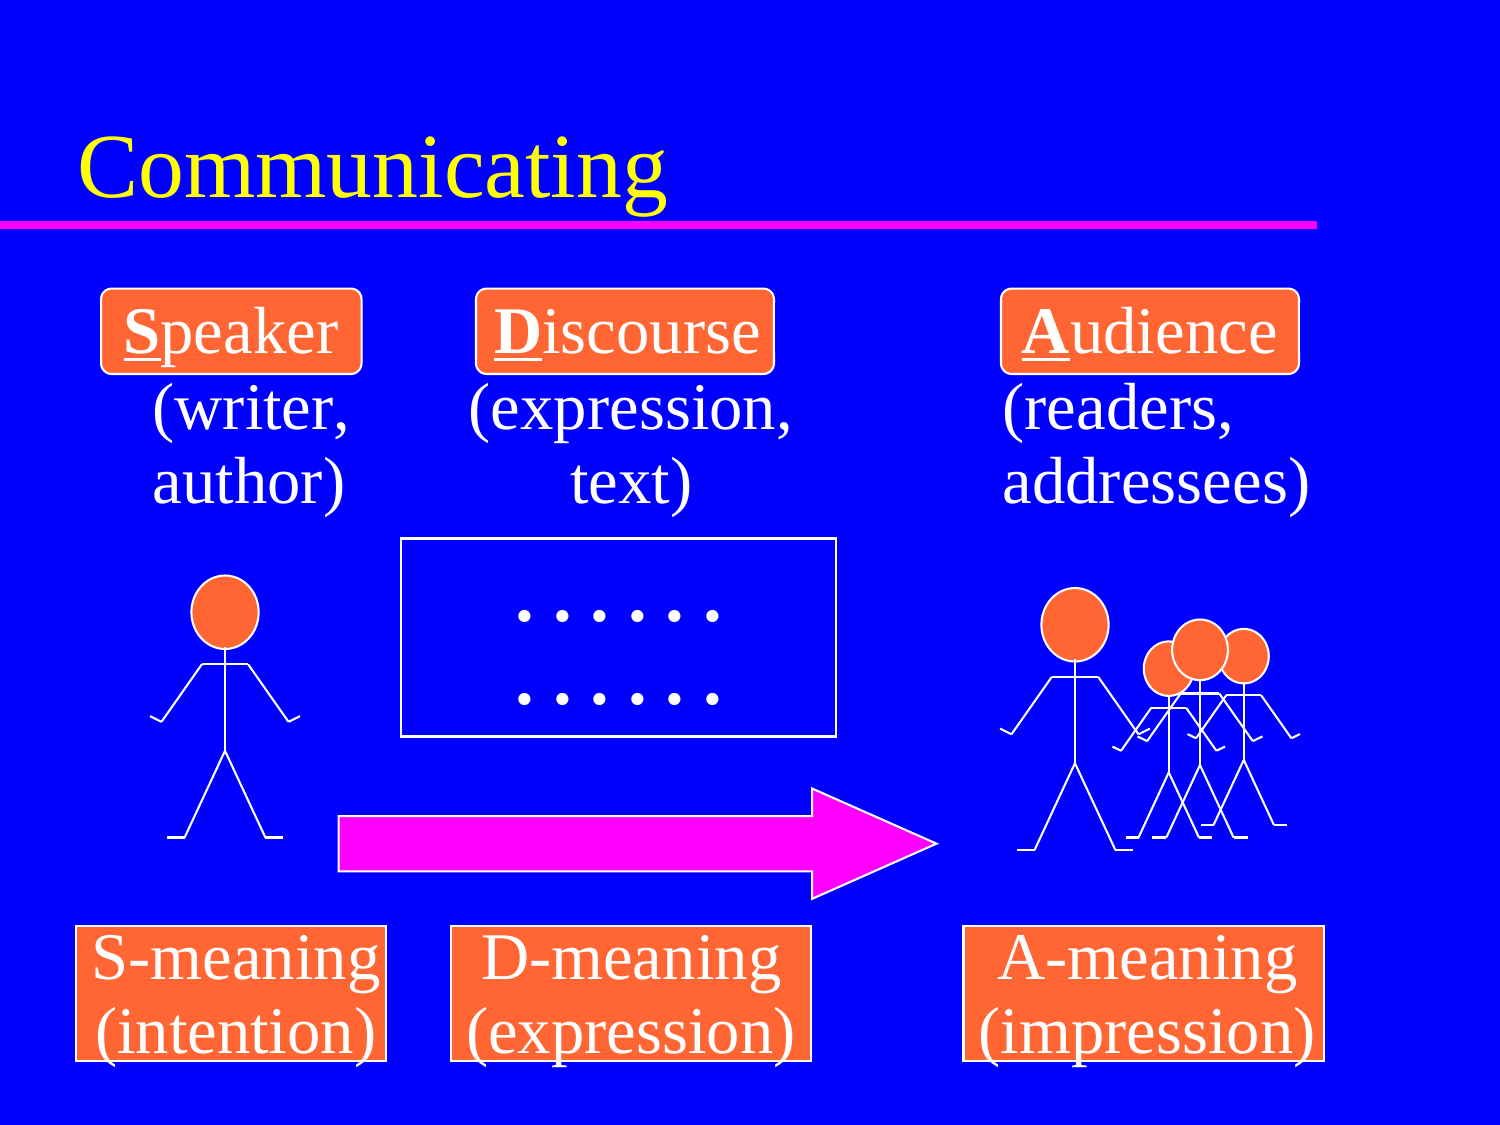

# Communicating
Speaker
(writer, author)
Discourse
(expression, text)
. . . . . .
. . . . . .
Audience
(readers, addressees)
S-meaning
(intention)
D-meaning
(expression)
A-meaning
(impression)